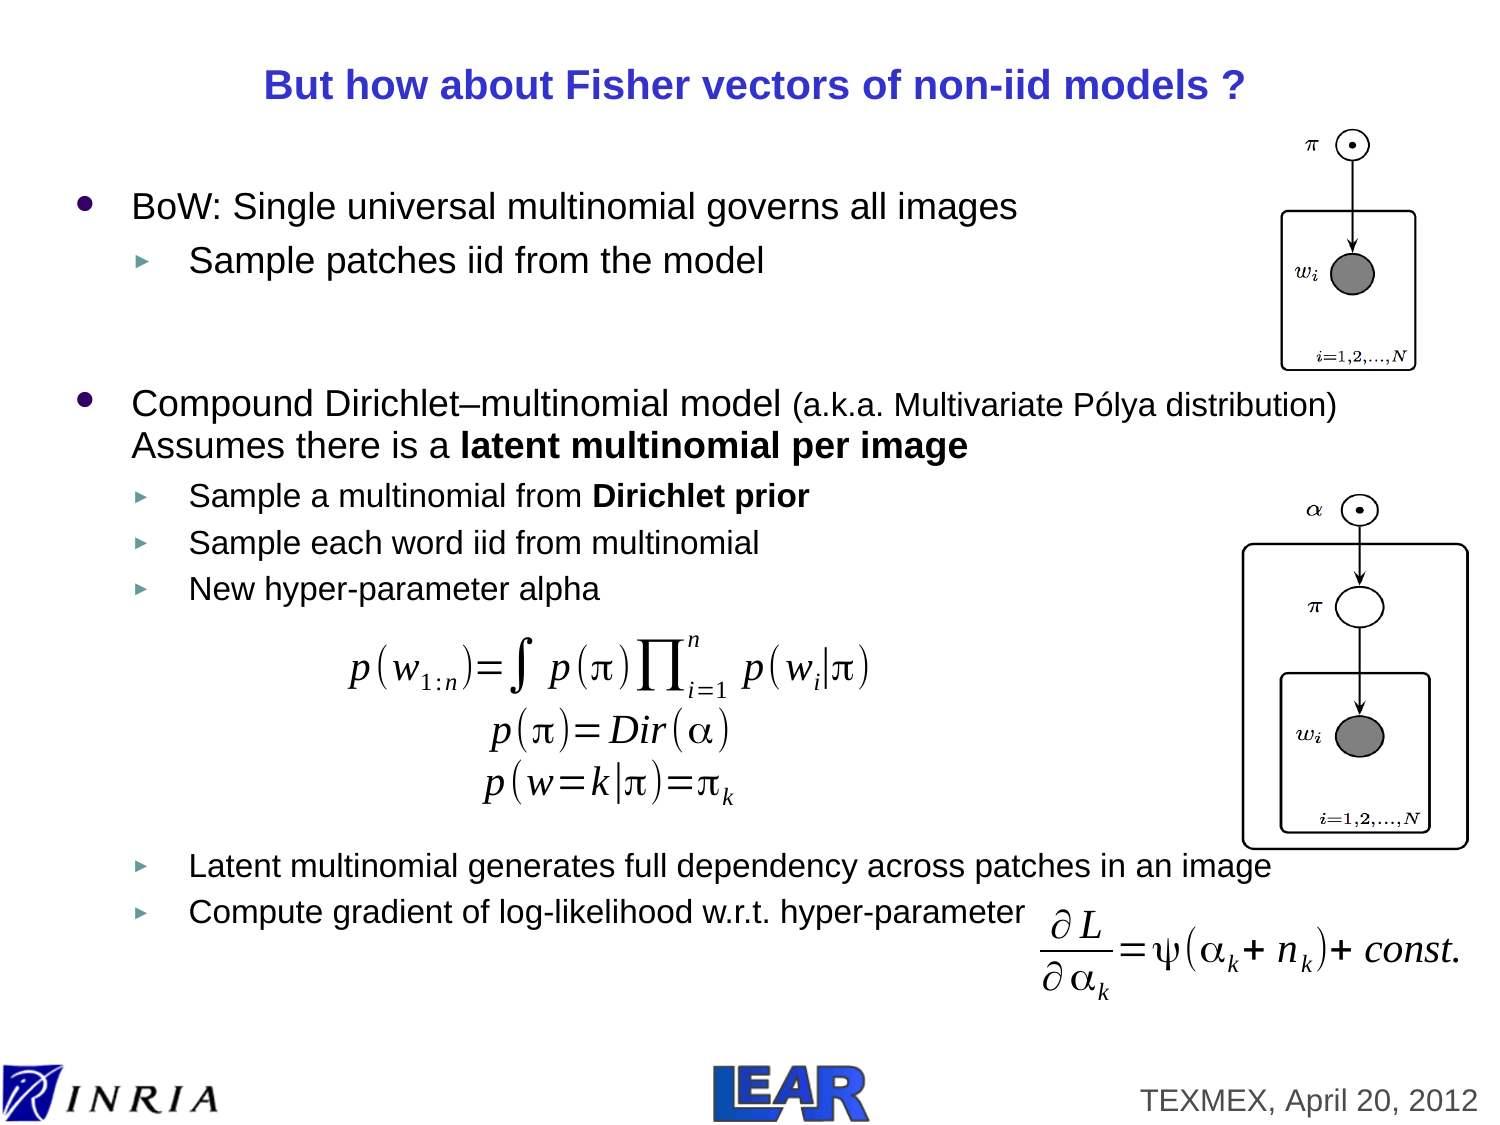

# But how about Fisher vectors of non-iid models ?
BoW: Single universal multinomial governs all images
Sample patches iid from the model
Compound Dirichlet–multinomial model (a.k.a. Multivariate Pólya distribution) Assumes there is a latent multinomial per image
Sample a multinomial from Dirichlet prior
Sample each word iid from multinomial
New hyper-parameter alpha
Latent multinomial generates full dependency across patches in an image
Compute gradient of log-likelihood w.r.t. hyper-parameter